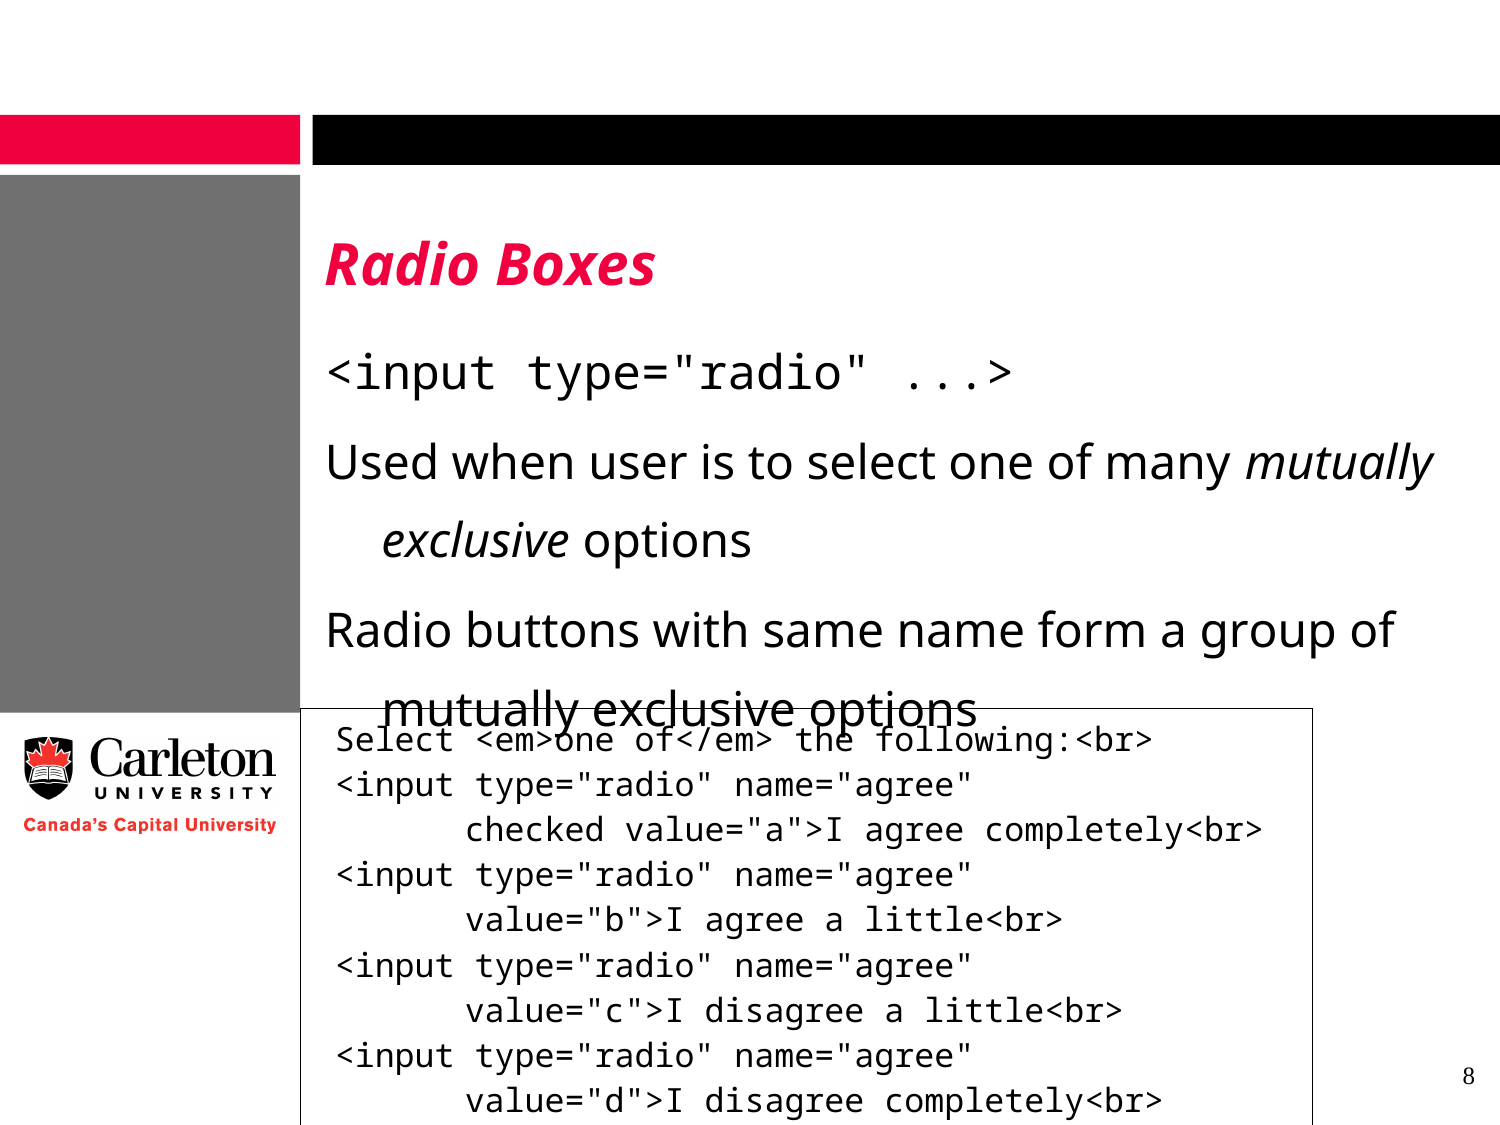

# Radio Boxes
<input type="radio" ...>
Used when user is to select one of many mutually exclusive options
Radio buttons with same name form a group of mutually exclusive options
 Select <em>one of</em> the following:<br>
 <input type="radio" name="agree"
	checked value="a">I agree completely<br>
 <input type="radio" name="agree"
	value="b">I agree a little<br>
 <input type="radio" name="agree"
	value="c">I disagree a little<br>
 <input type="radio" name="agree"
	value="d">I disagree completely<br>
8